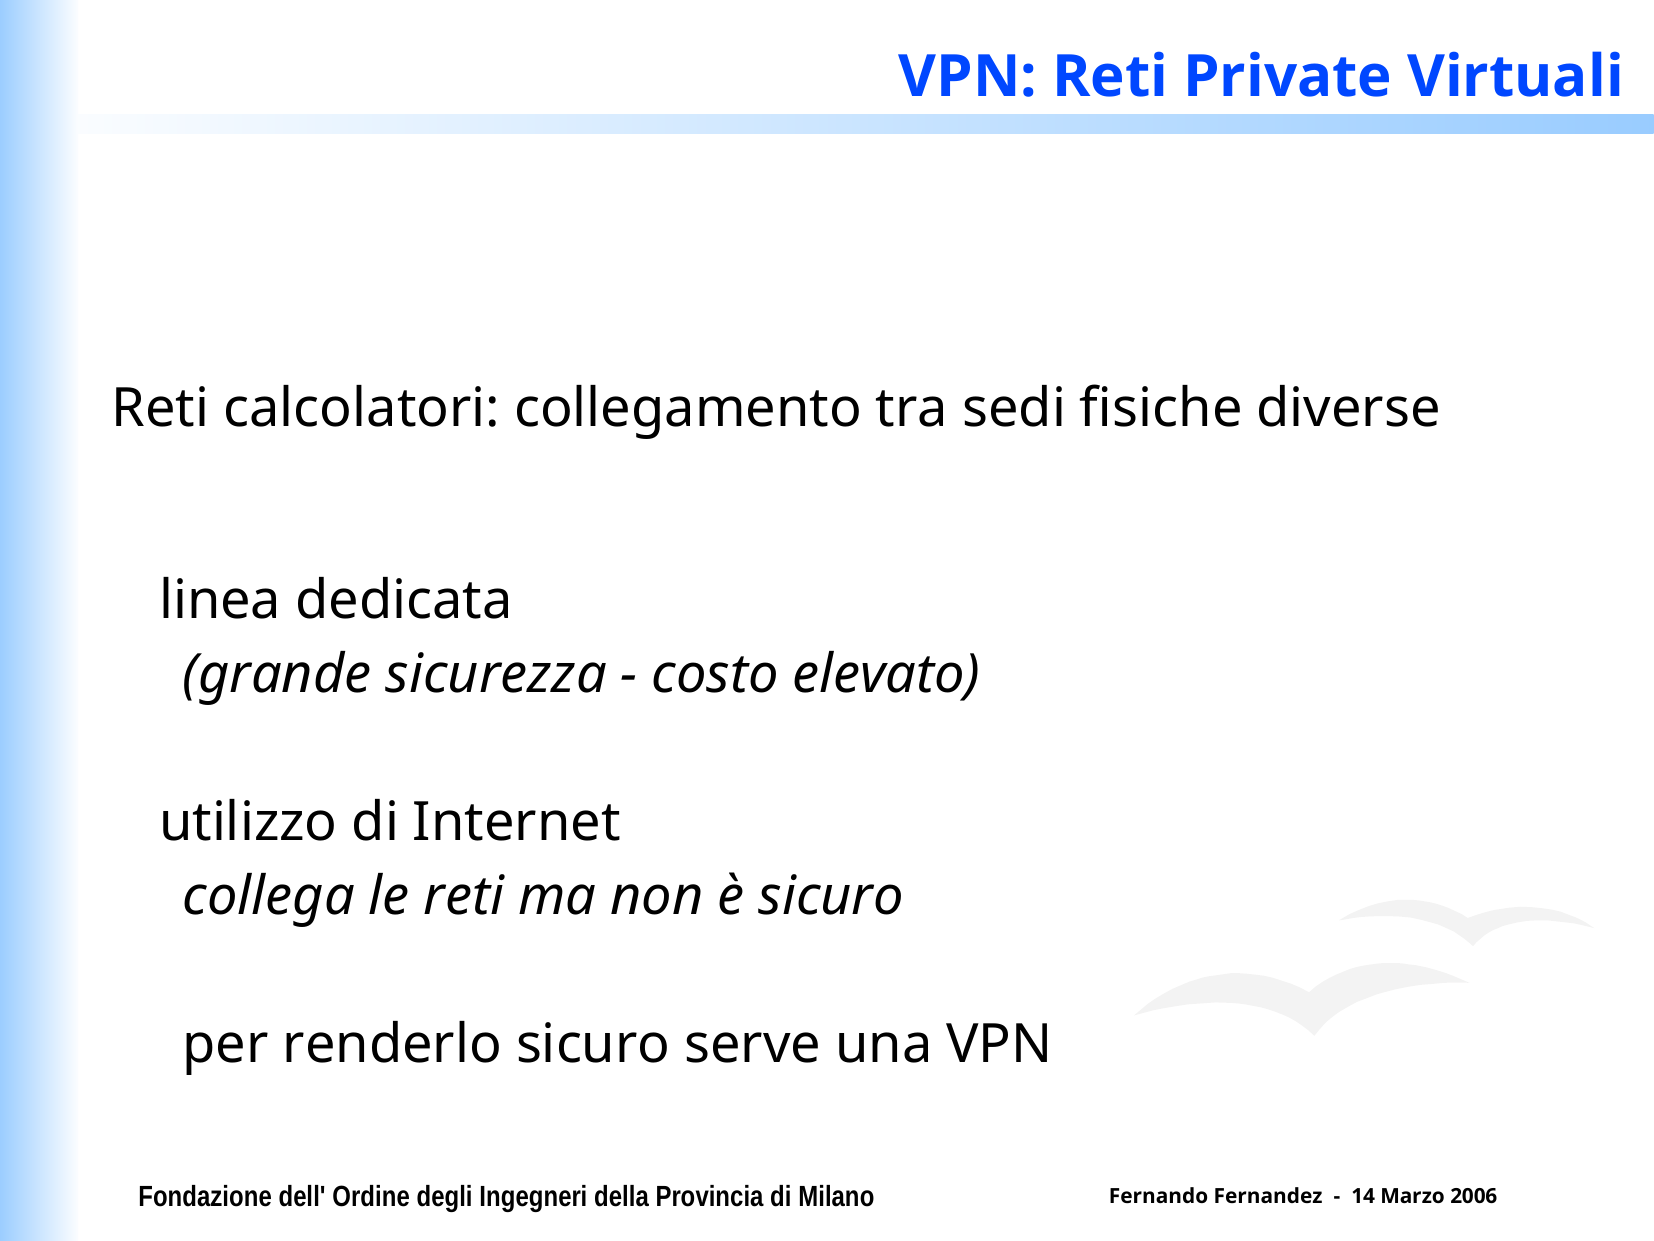

# VPN: Reti Private Virtuali
Reti calcolatori: collegamento tra sedi fisiche diverse
linea dedicata
(grande sicurezza - costo elevato)
utilizzo di Internet
collega le reti ma non è sicuro
per renderlo sicuro serve una VPN